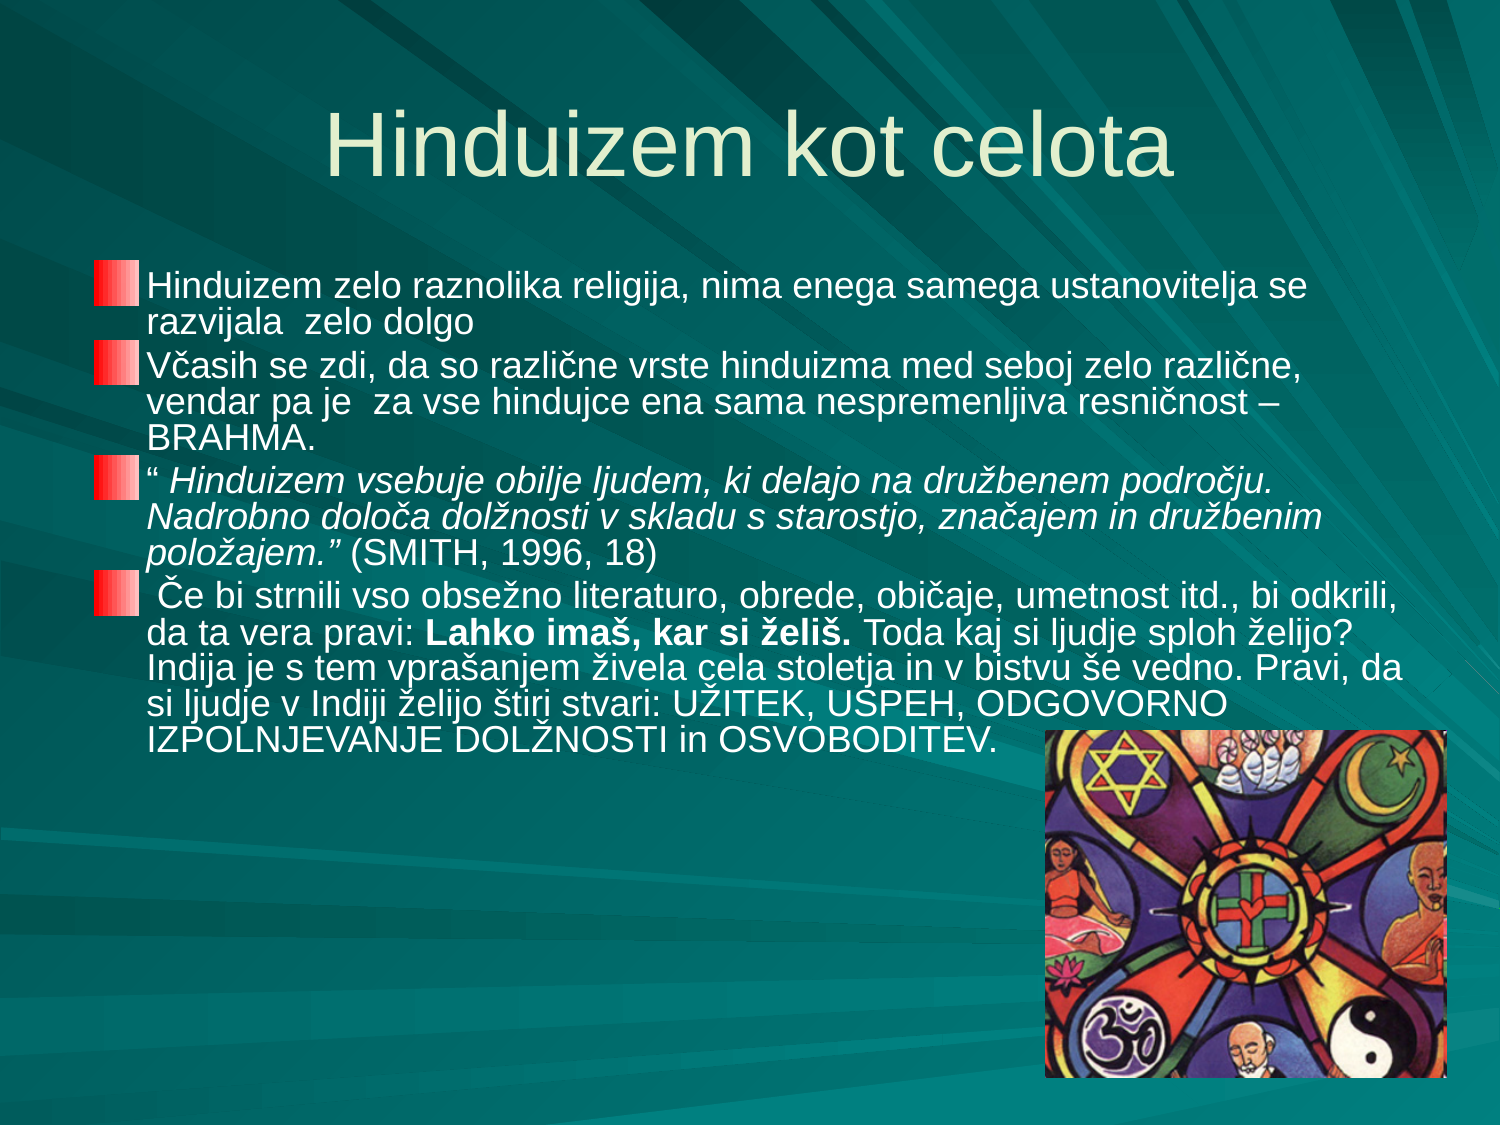

# Hinduizem kot celota
Hinduizem zelo raznolika religija, nima enega samega ustanovitelja se razvijala zelo dolgo
Včasih se zdi, da so različne vrste hinduizma med seboj zelo različne, vendar pa je za vse hindujce ena sama nespremenljiva resničnost – BRAHMA.
“ Hinduizem vsebuje obilje ljudem, ki delajo na družbenem področju. Nadrobno določa dolžnosti v skladu s starostjo, značajem in družbenim položajem.” (SMITH, 1996, 18)
 Če bi strnili vso obsežno literaturo, obrede, običaje, umetnost itd., bi odkrili, da ta vera pravi: Lahko imaš, kar si želiš. Toda kaj si ljudje sploh želijo? Indija je s tem vprašanjem živela cela stoletja in v bistvu še vedno. Pravi, da si ljudje v Indiji želijo štiri stvari: UŽITEK, USPEH, ODGOVORNO IZPOLNJEVANJE DOLŽNOSTI in OSVOBODITEV.